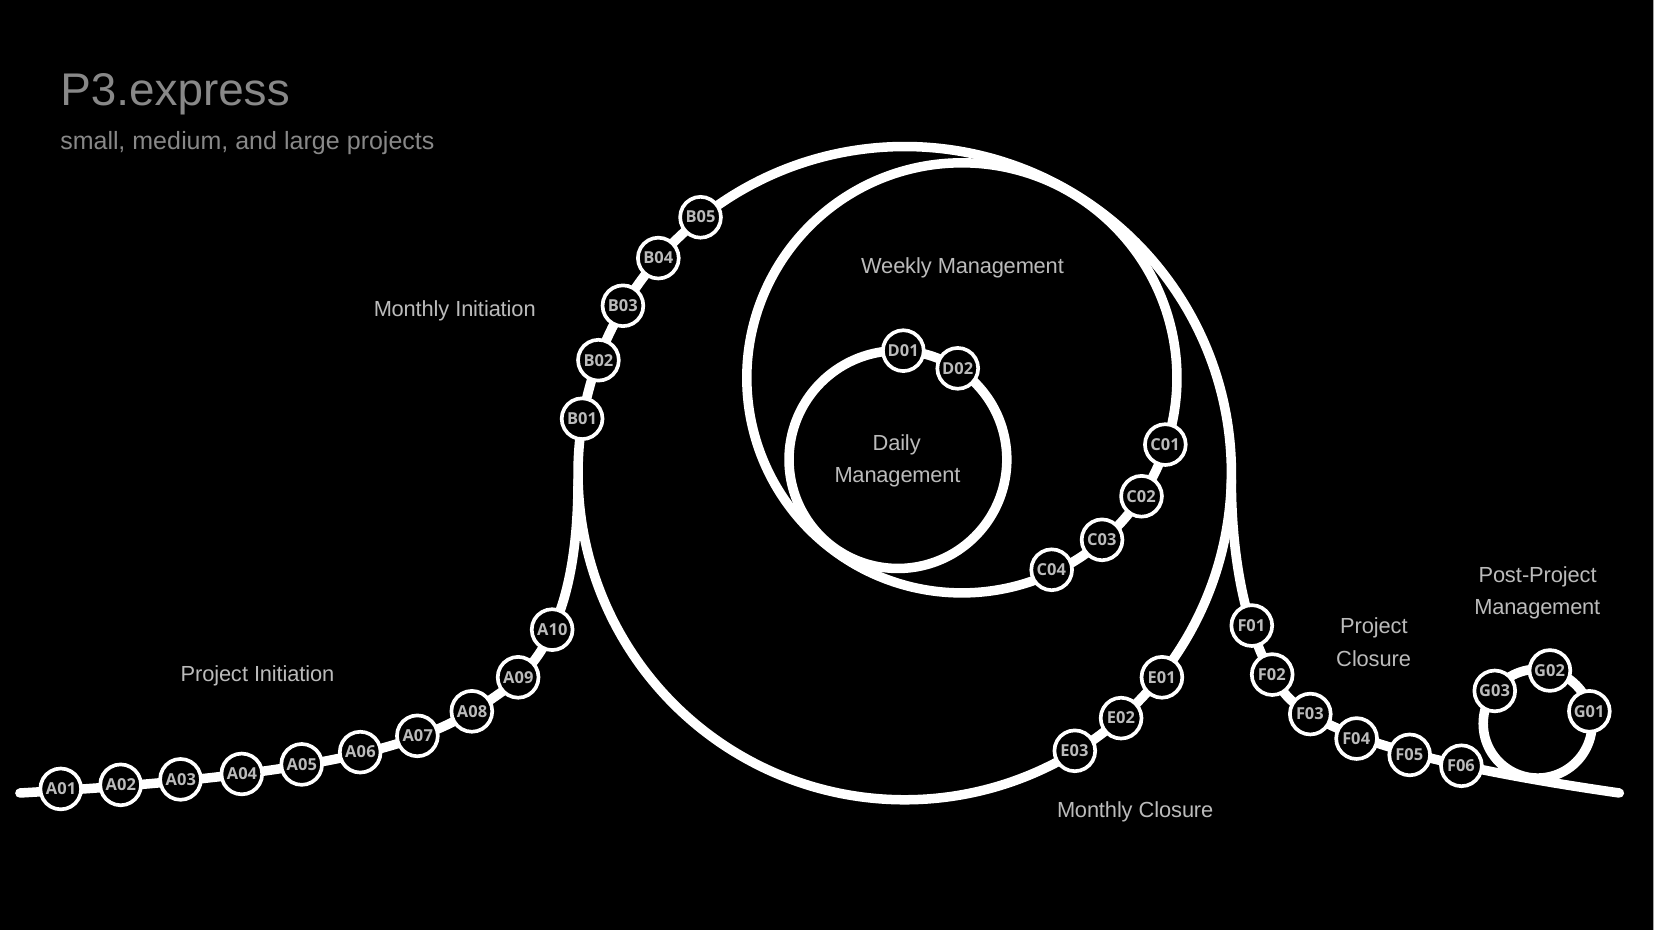

P3.express
small, medium, and large projects
B05
B04
Weekly Management
B03
Monthly Initiation
D01
B02
D02
B01
Daily
C01
Management
C02
C03
C04
Post-Project
Management
F01
Project
A10
Closure
G02
Project Initiation
F02
A09
E01
G03
A08
G01
F03
E02
A07
F04
E03
A06
F05
A05
F06
A04
A03
A02
A01
Monthly Closure